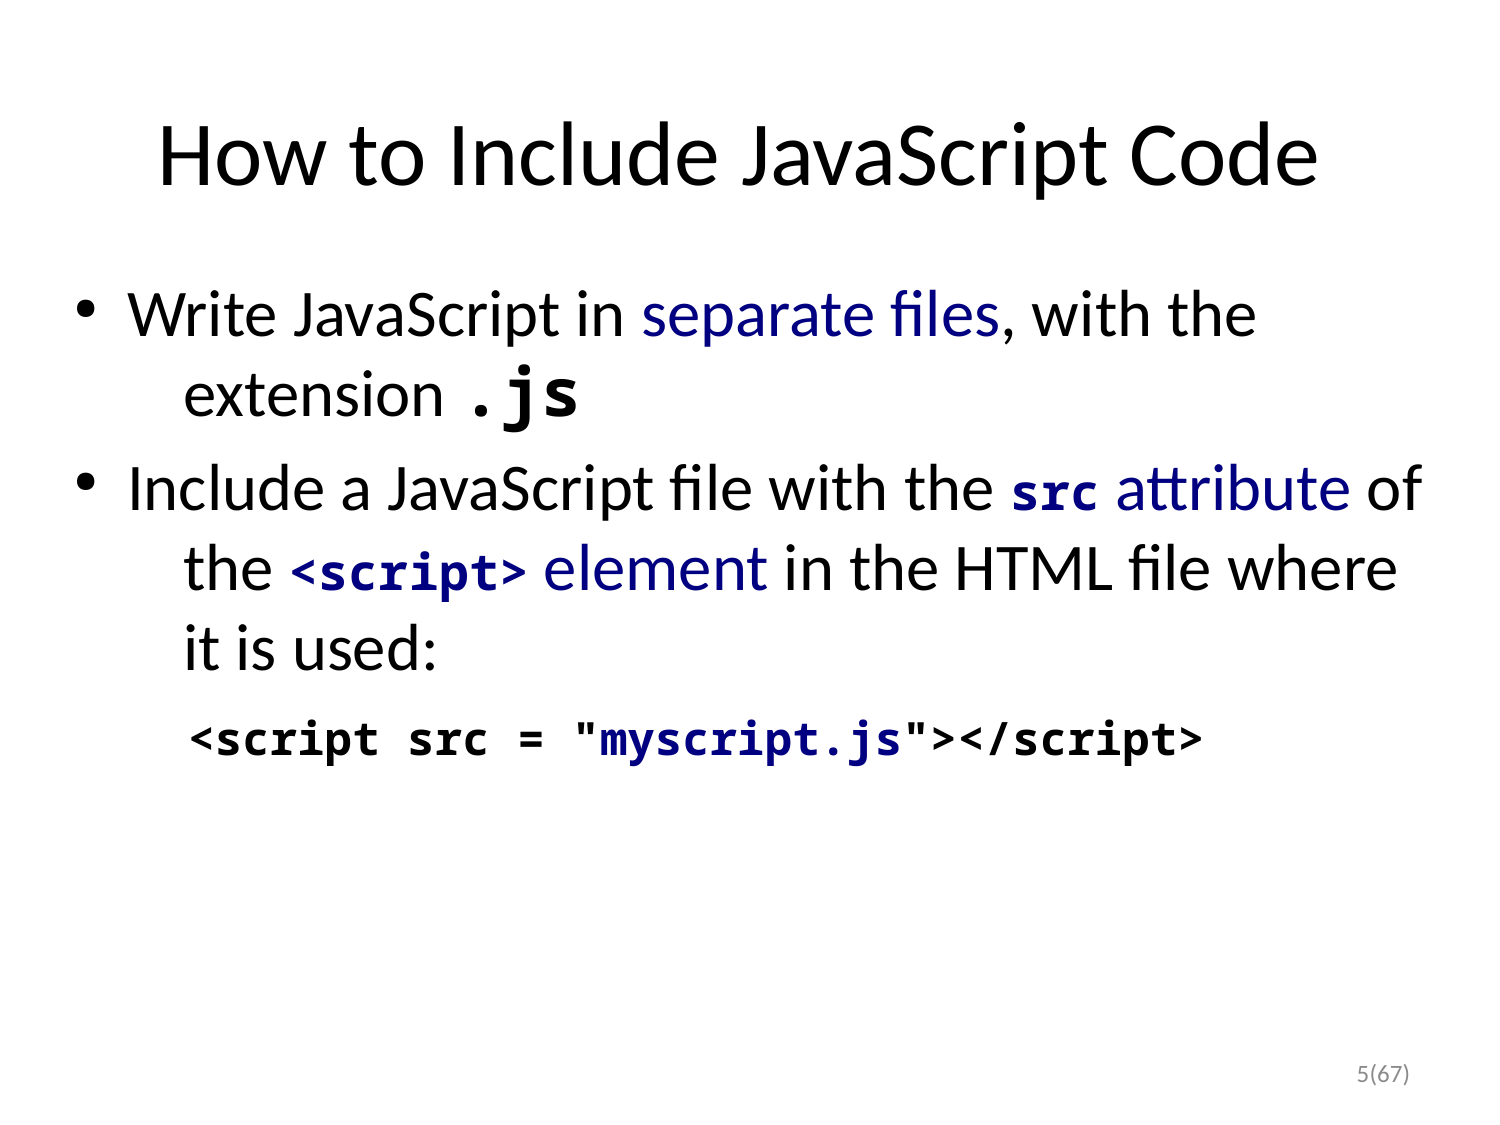

# How to Include JavaScript Code
Write JavaScript in separate files, with the extension .js
Include a JavaScript file with the src attribute of the <script> element in the HTML file where it is used:
 	<script src = "myscript.js"></script>
5